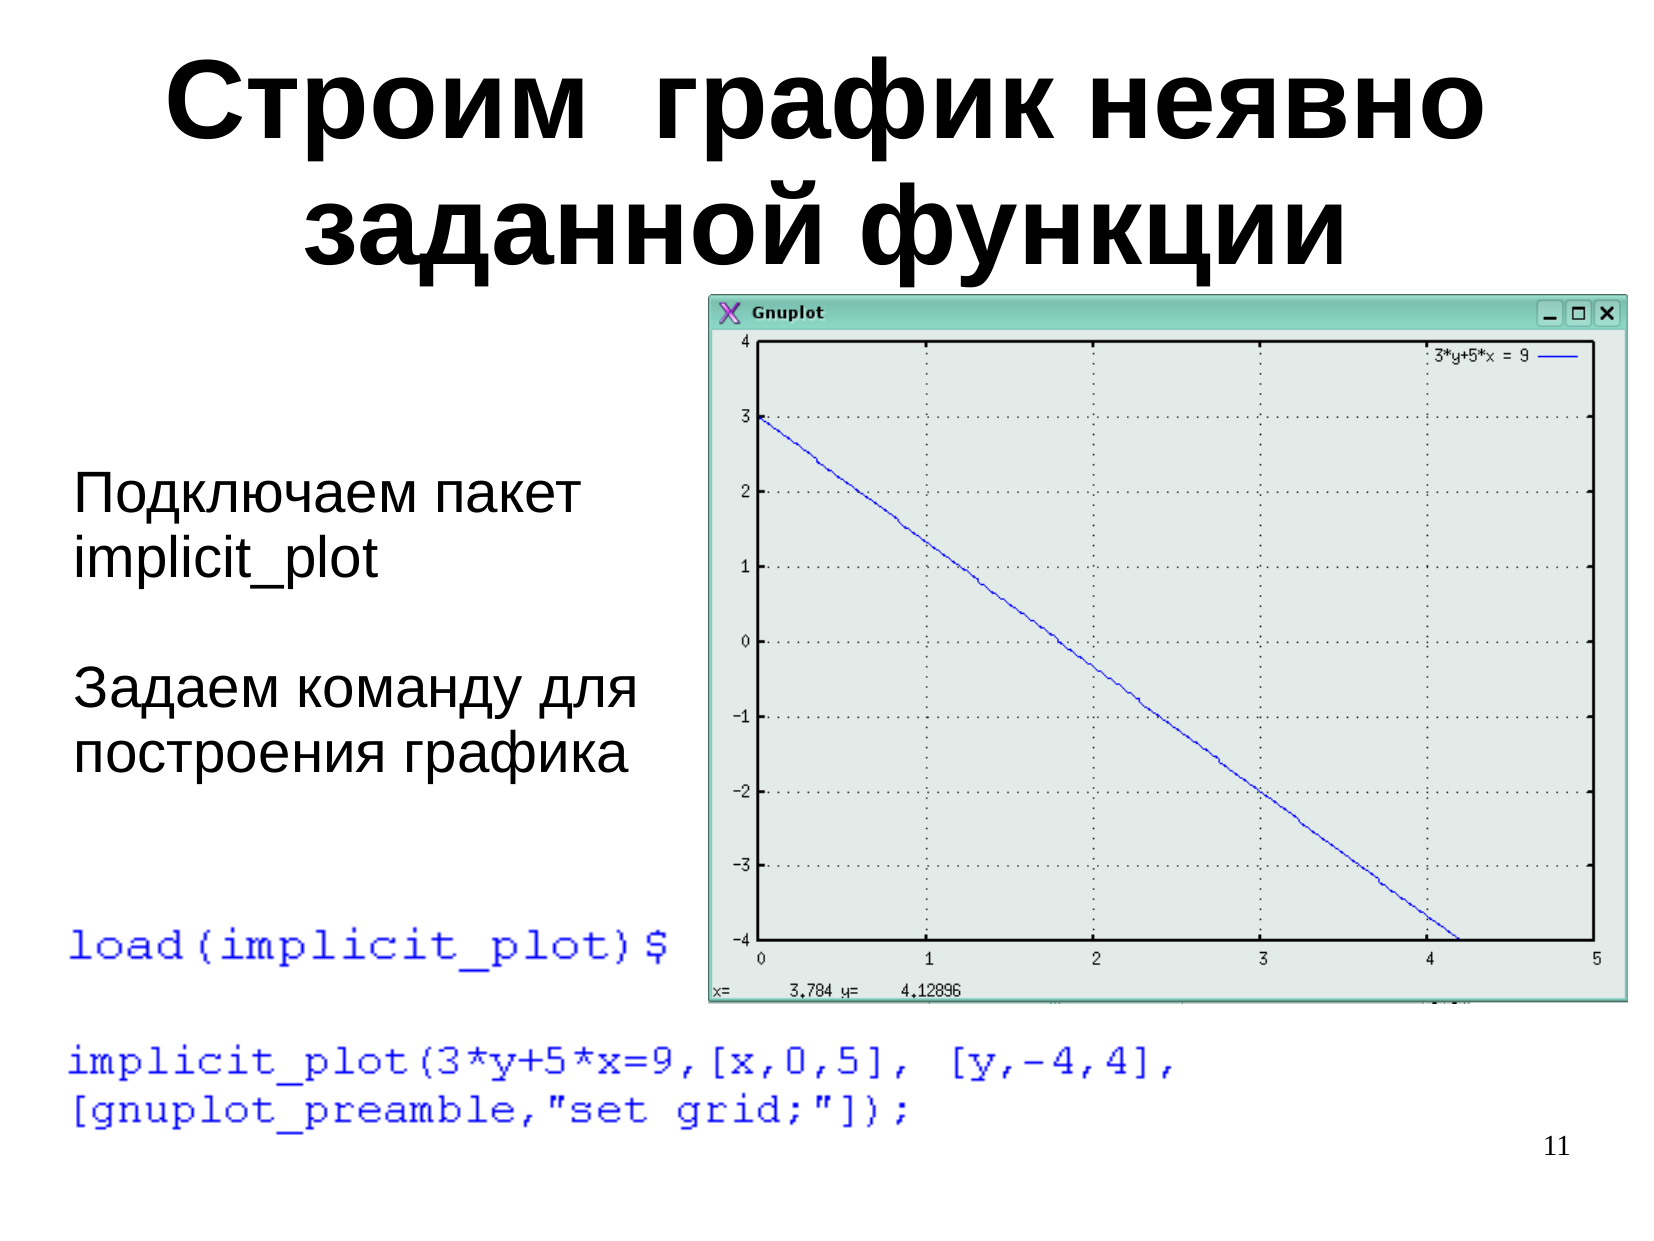

Строим график неявно заданной функции
Подключаем пакет implicit_plot
Задаем команду для построения графика
11